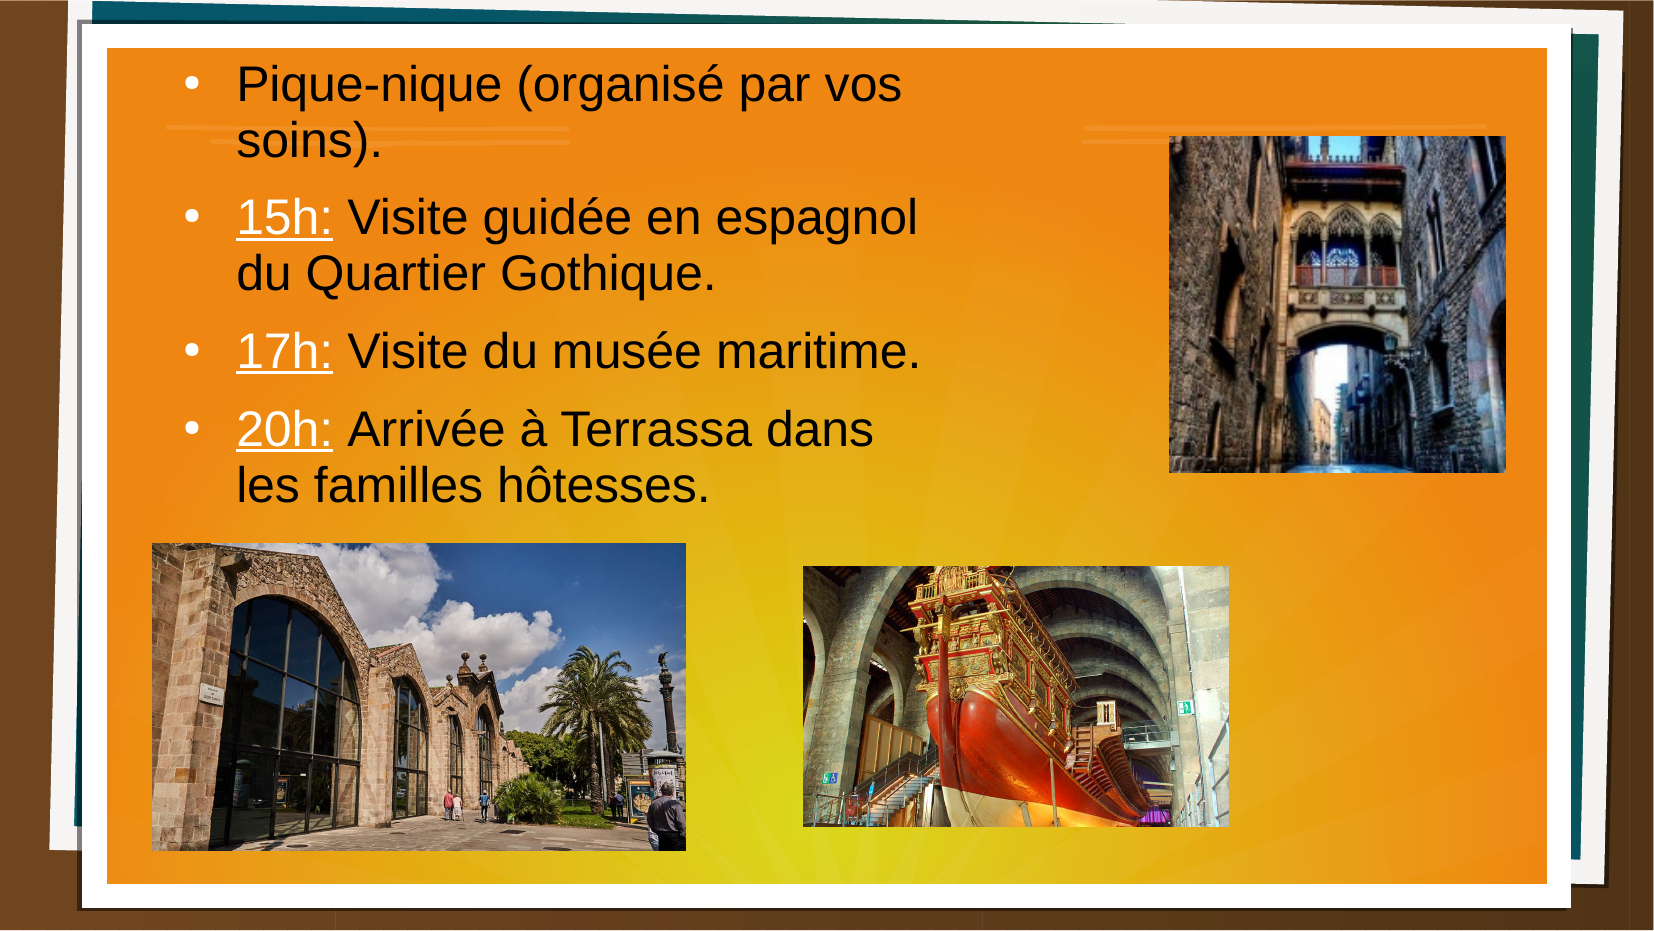

Pique-nique (organisé par vos soins).
15h: Visite guidée en espagnol du Quartier Gothique.
17h: Visite du musée maritime.
20h: Arrivée à Terrassa dans les familles hôtesses.
#